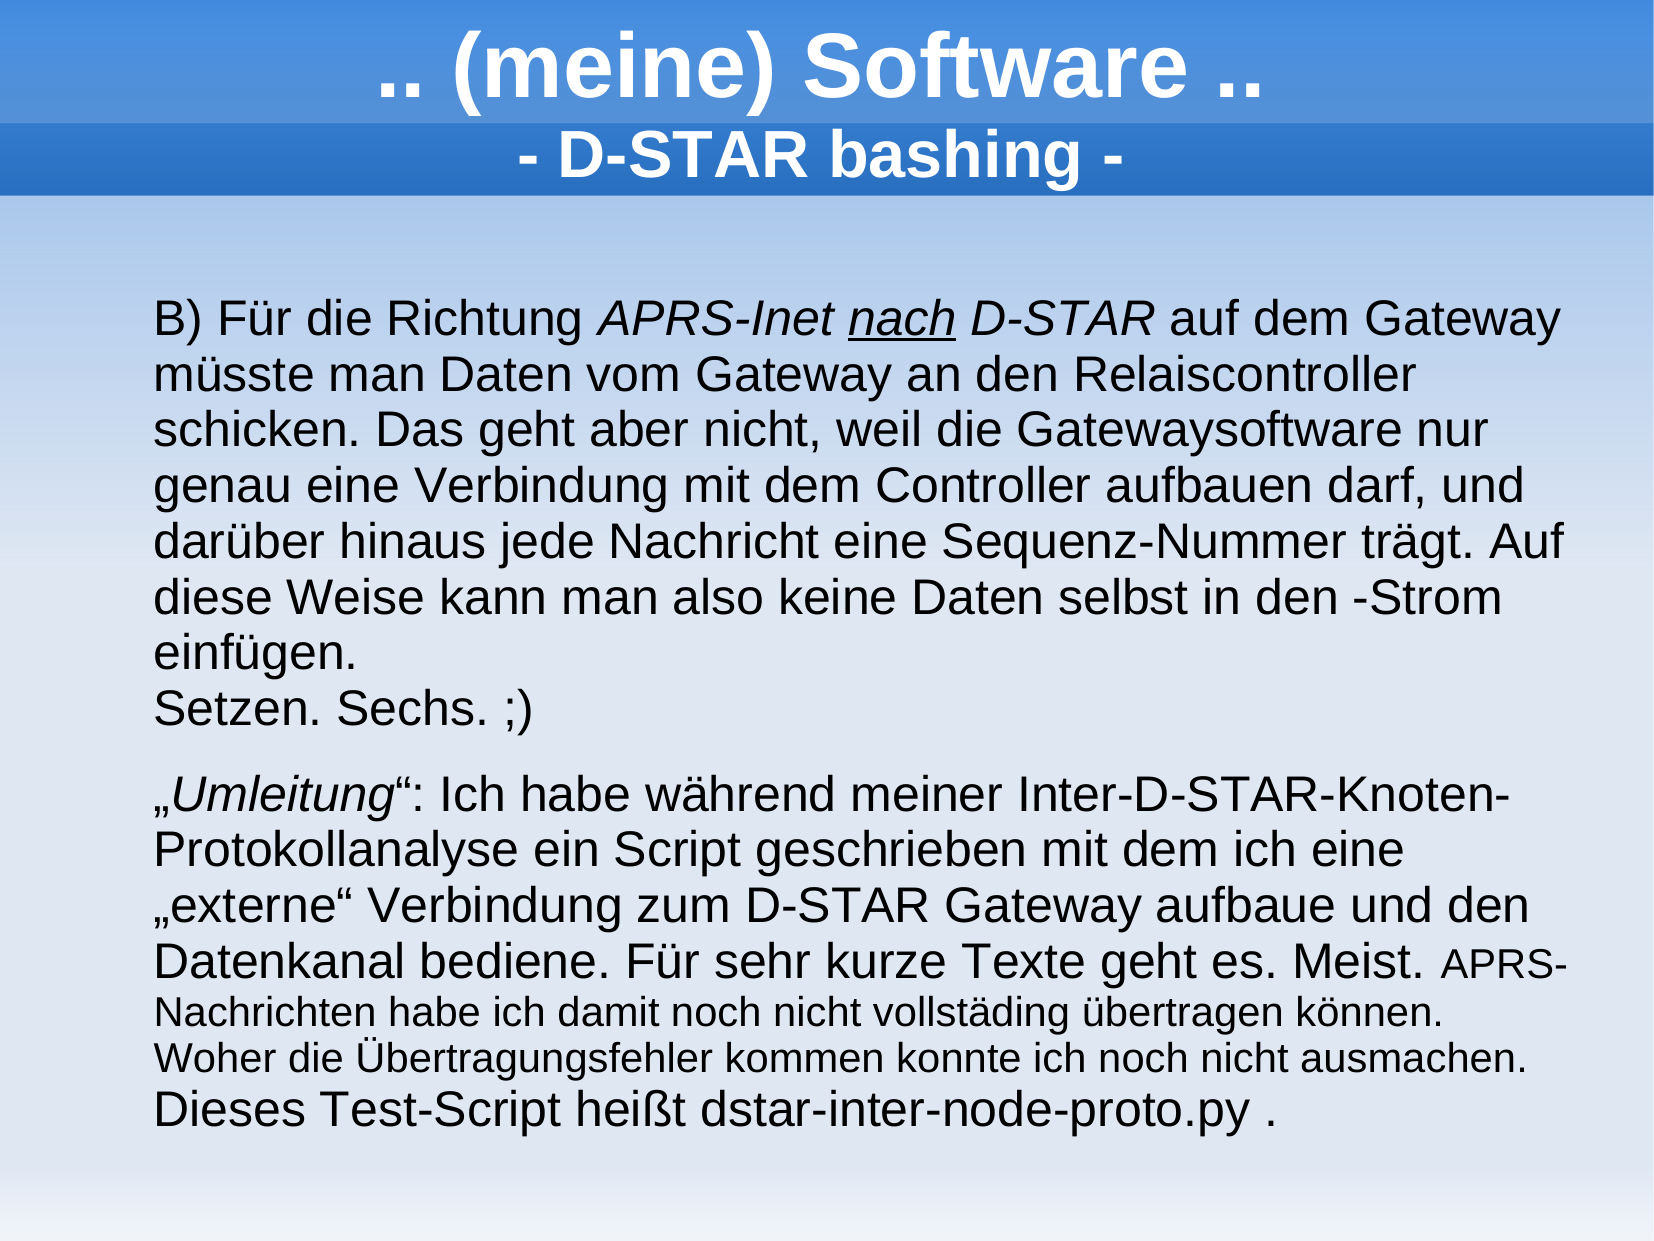

# .. (meine) Software .. - D-STAR bashing -
B) Für die Richtung APRS-Inet nach D-STAR auf dem Gateway müsste man Daten vom Gateway an den Relaiscontroller schicken. Das geht aber nicht, weil die Gatewaysoftware nur genau eine Verbindung mit dem Controller aufbauen darf, und darüber hinaus jede Nachricht eine Sequenz-Nummer trägt. Auf diese Weise kann man also keine Daten selbst in den -Strom einfügen.
Setzen. Sechs. ;)
„Umleitung“: Ich habe während meiner Inter-D-STAR-Knoten-Protokollanalyse ein Script geschrieben mit dem ich eine „externe“ Verbindung zum D-STAR Gateway aufbaue und den Datenkanal bediene. Für sehr kurze Texte geht es. Meist. APRS-Nachrichten habe ich damit noch nicht vollstäding übertragen können. Woher die Übertragungsfehler kommen konnte ich noch nicht ausmachen.
Dieses Test-Script heißt dstar-inter-node-proto.py .